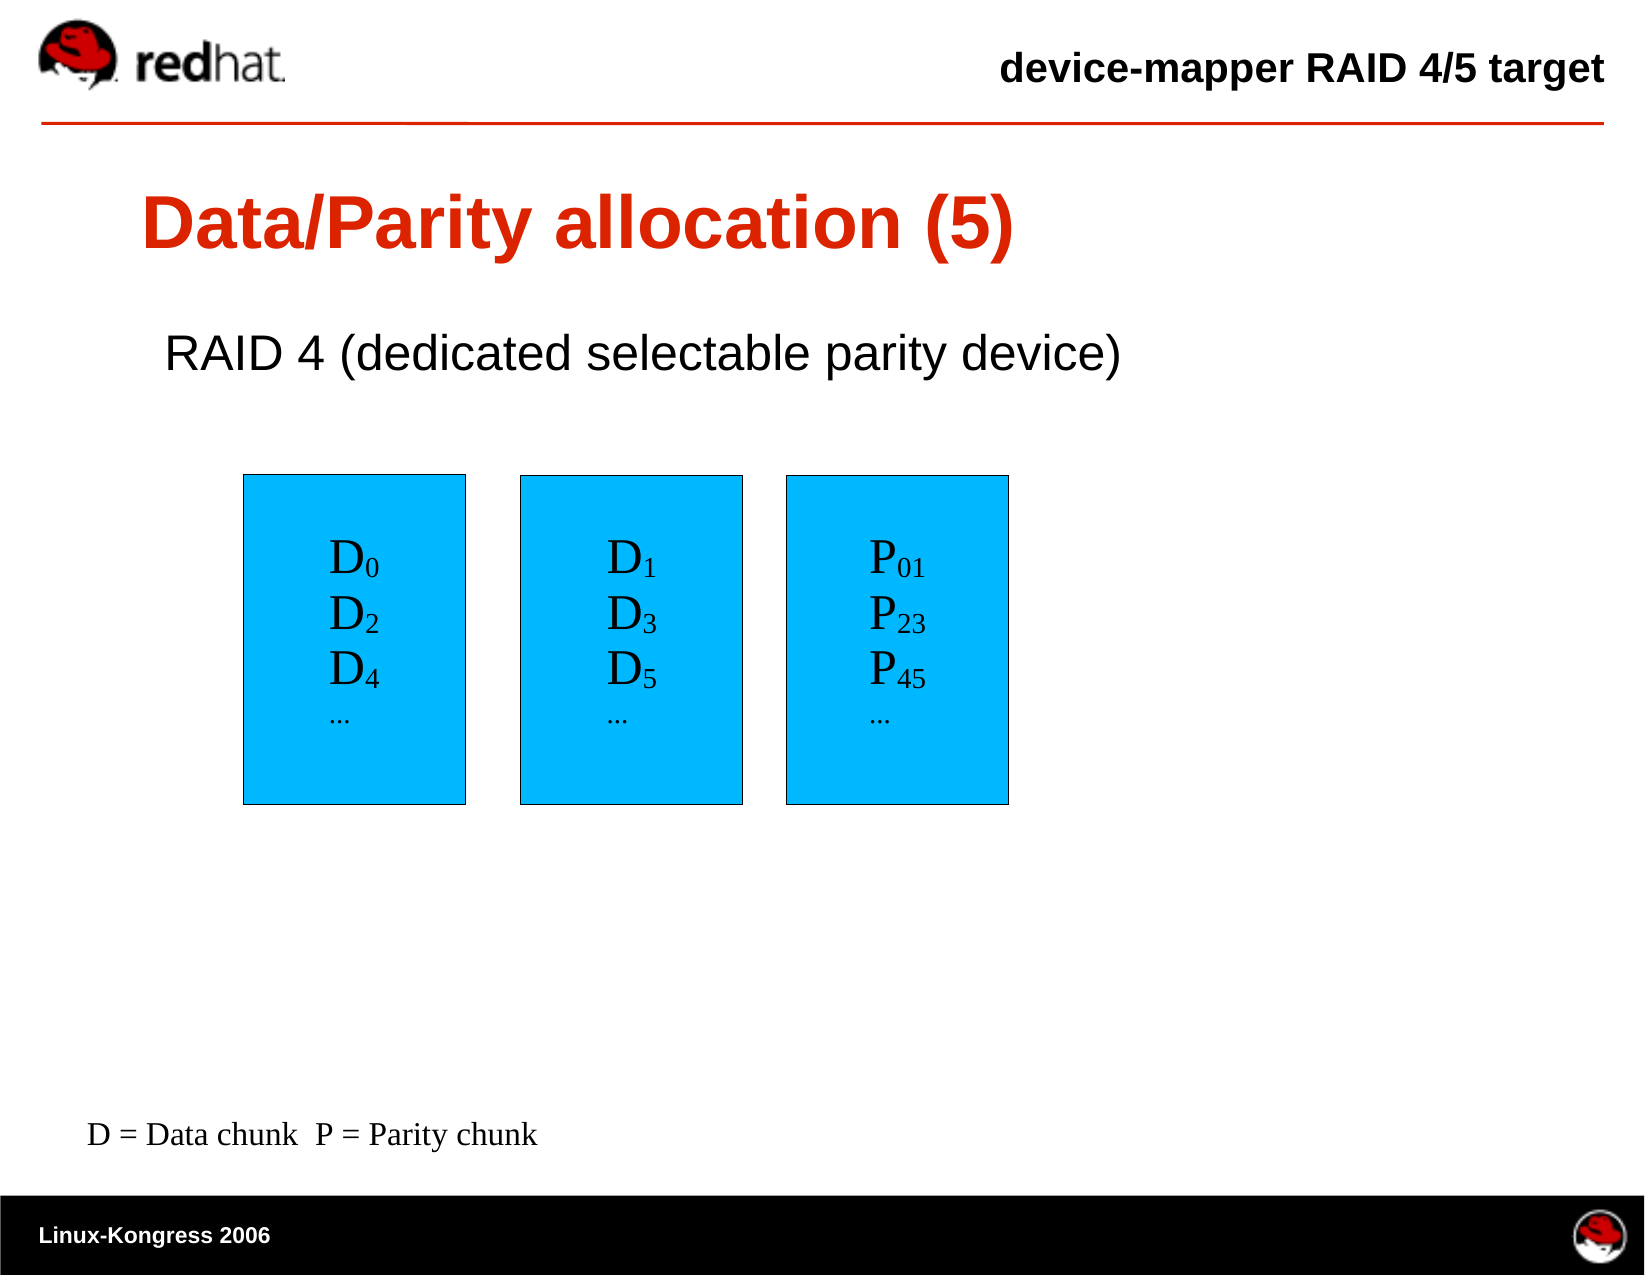

device-mapper RAID 4/5 target
Data/Parity allocation (5)
 RAID 4 (dedicated selectable parity device)
D0
D2
D4
...
D1
D3
D5
...
P01
P23
P45
...
D = Data chunk P = Parity chunk
Linux-Kongress 2006